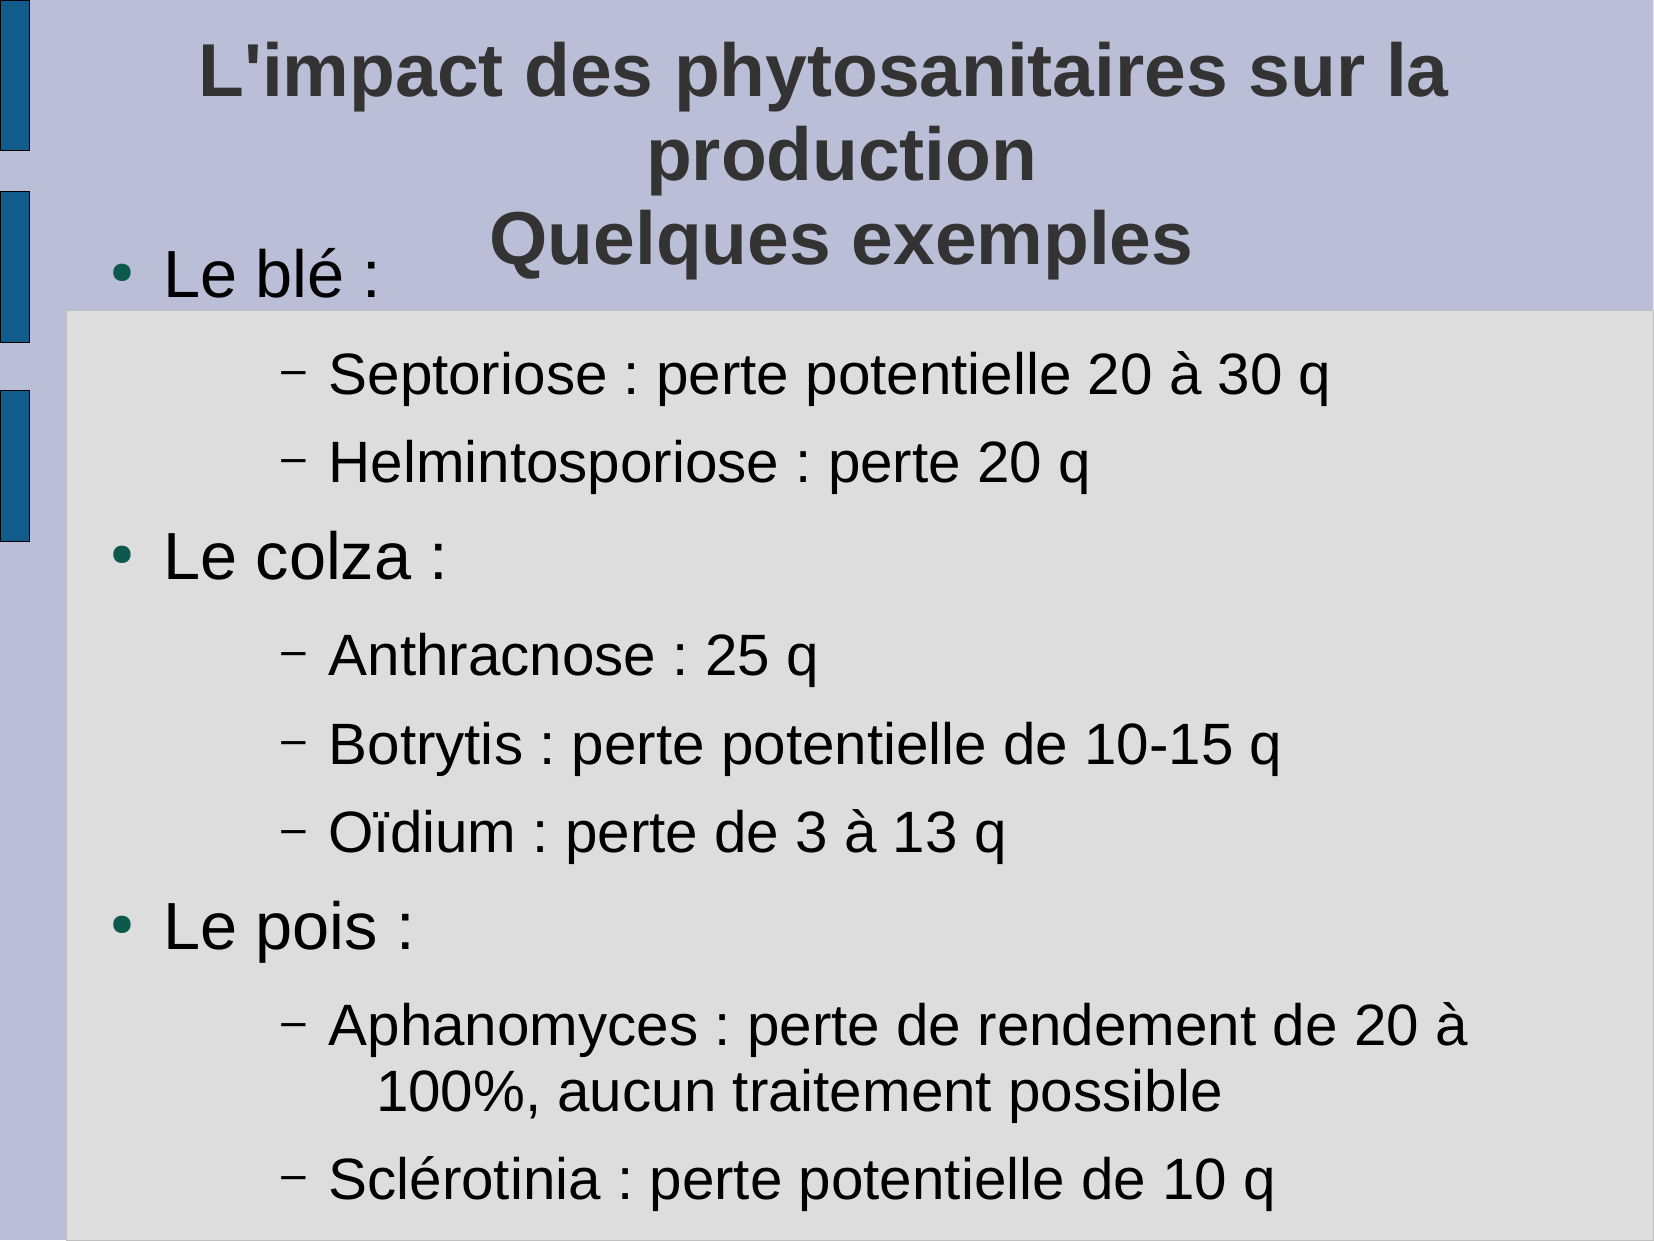

# L'impact des phytosanitaires sur la production Quelques exemples
Le blé :
Septoriose : perte potentielle 20 à 30 q
Helmintosporiose : perte 20 q
Le colza :
Anthracnose : 25 q
Botrytis : perte potentielle de 10-15 q
Oïdium : perte de 3 à 13 q
Le pois :
Aphanomyces : perte de rendement de 20 à 100%, aucun traitement possible
Sclérotinia : perte potentielle de 10 q